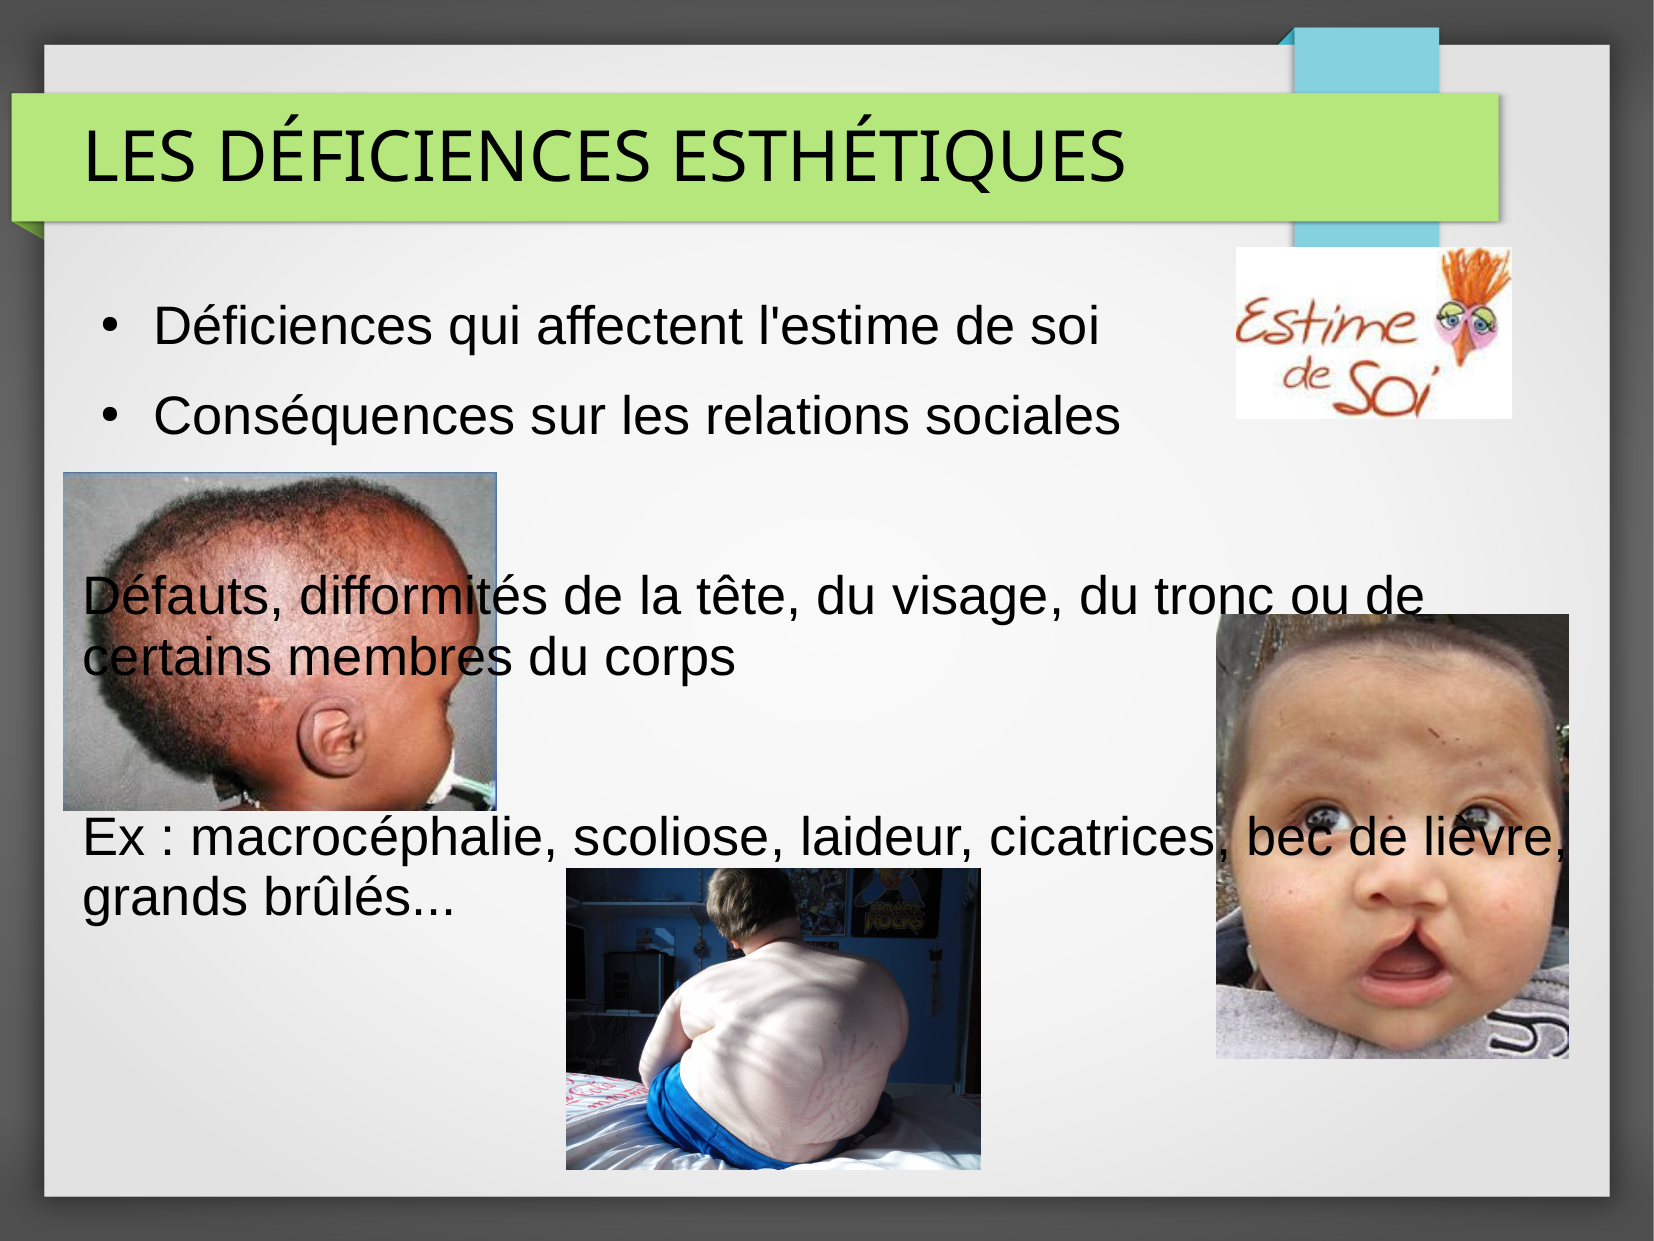

# LES DÉFICIENCES ESTHÉTIQUES
Déficiences qui affectent l'estime de soi
Conséquences sur les relations sociales
Défauts, difformités de la tête, du visage, du tronc ou de certains membres du corps
Ex : macrocéphalie, scoliose, laideur, cicatrices, bec de lièvre, grands brûlés...